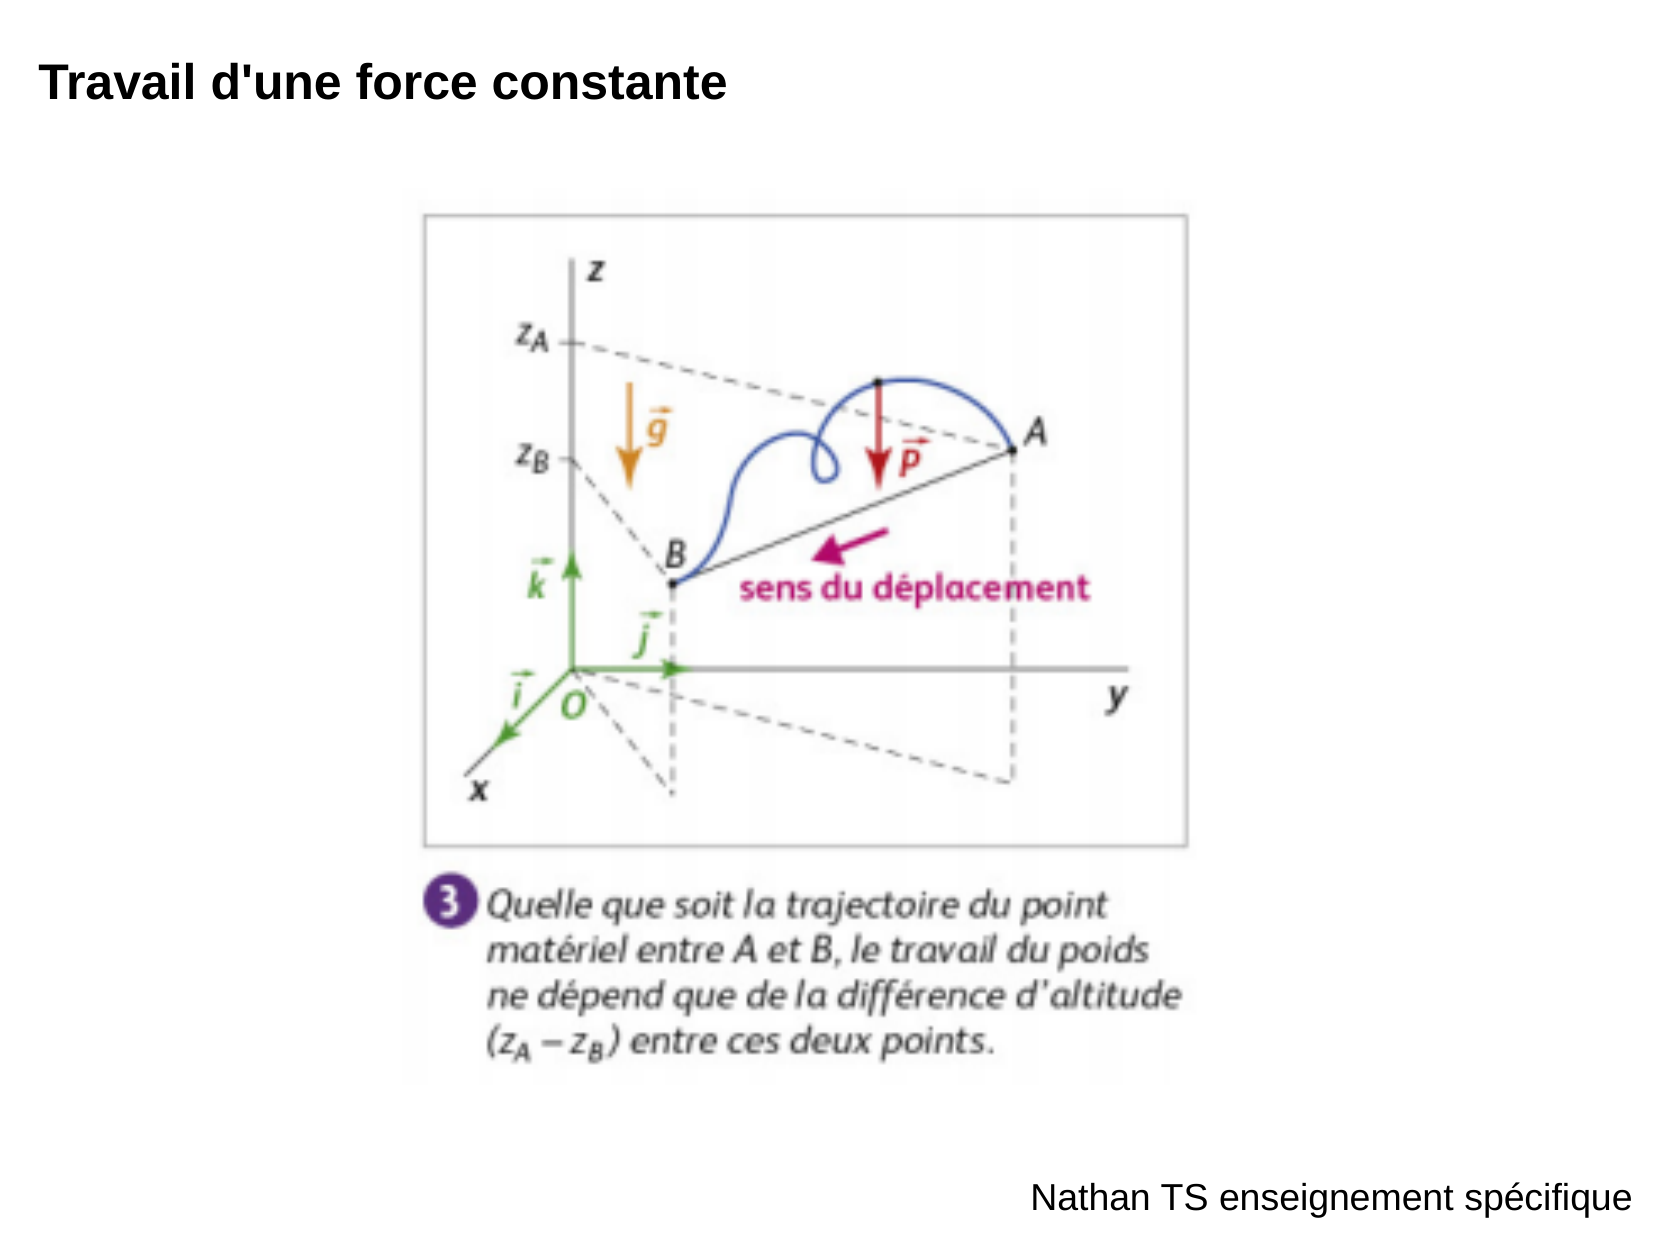

Travail d'une force constante
Nathan TS enseignement spécifique